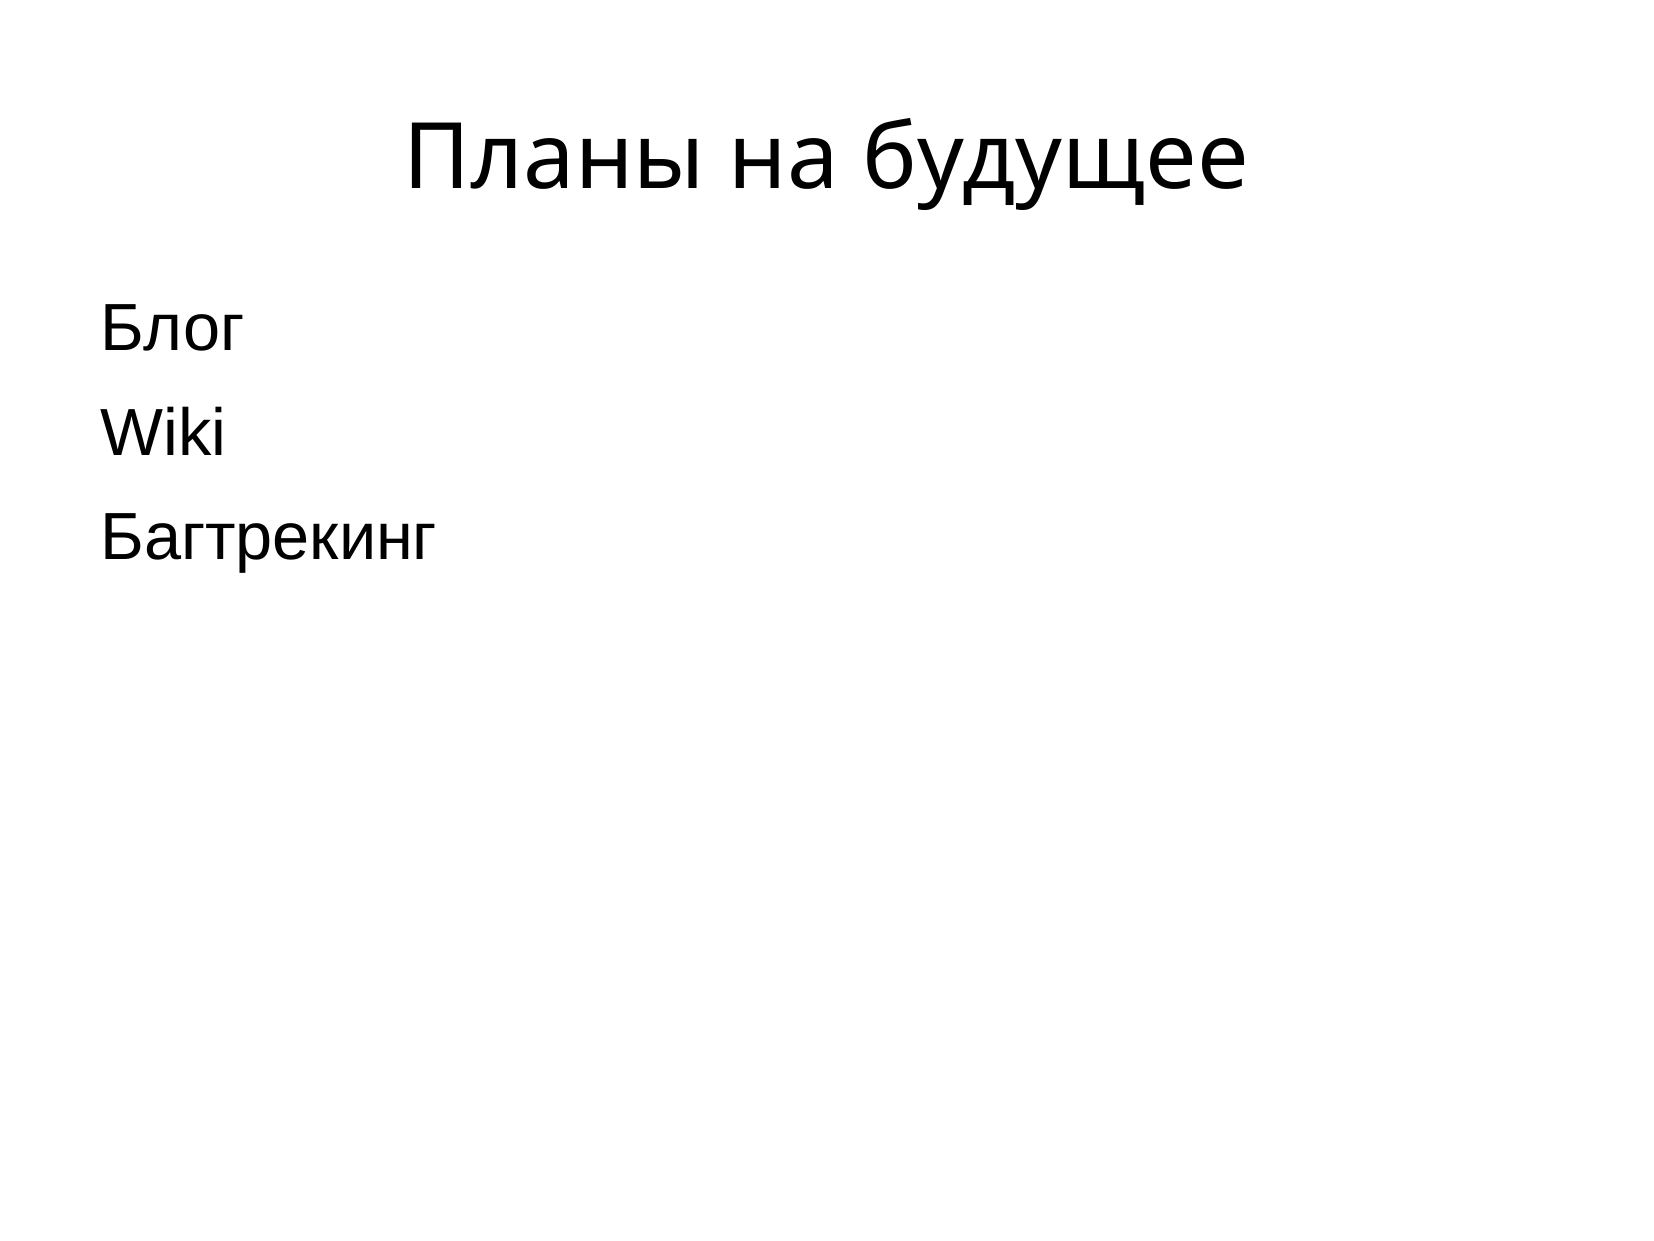

# Планы на будущее
Блог
Wiki
Багтрекинг